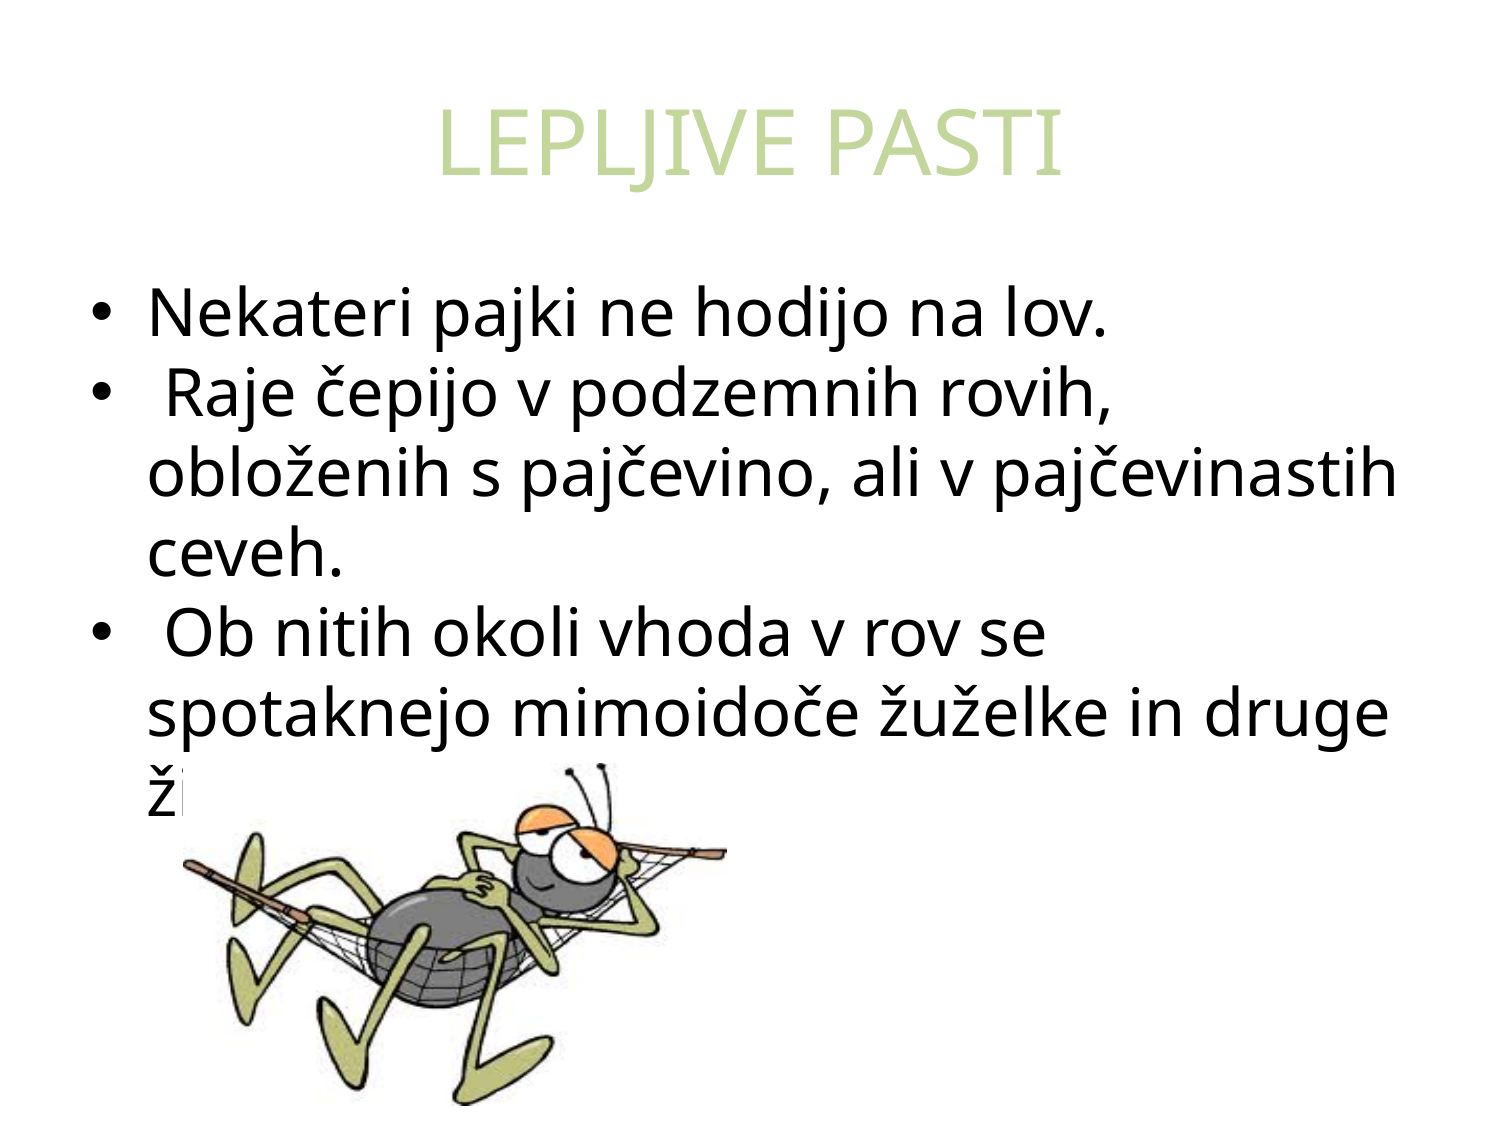

# LEPLJIVE PASTI
Nekateri pajki ne hodijo na lov.
 Raje čepijo v podzemnih rovih, obloženih s pajčevino, ali v pajčevinastih ceveh.
 Ob nitih okoli vhoda v rov se spotaknejo mimoidoče žuželke in druge živalce.